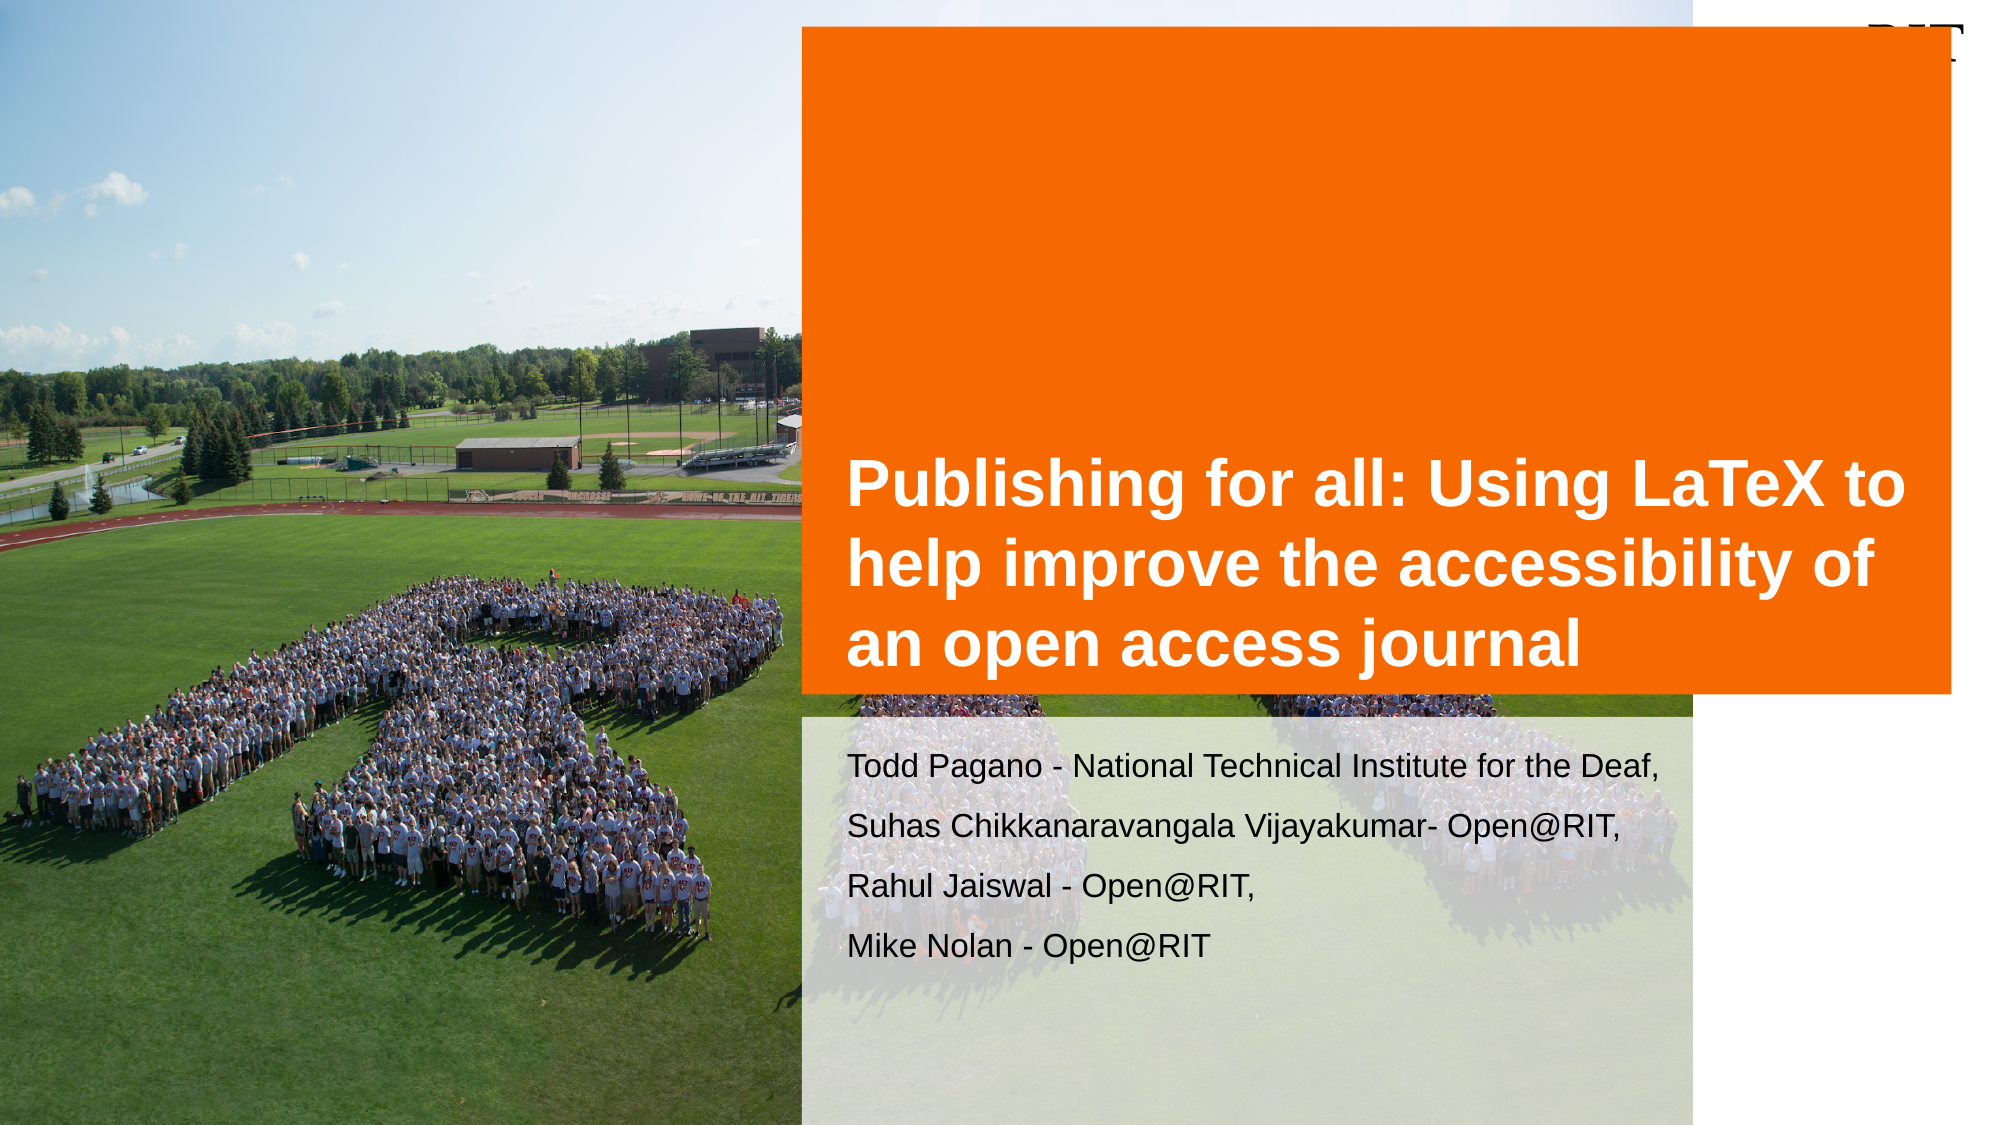

Publishing for all: Using LaTeX to help improve the accessibility of an open access journal
# Todd Pagano - National Technical Institute for the Deaf, Suhas Chikkanaravangala Vijayakumar- Open@RIT, Rahul Jaiswal - Open@RIT,
Mike Nolan - Open@RIT